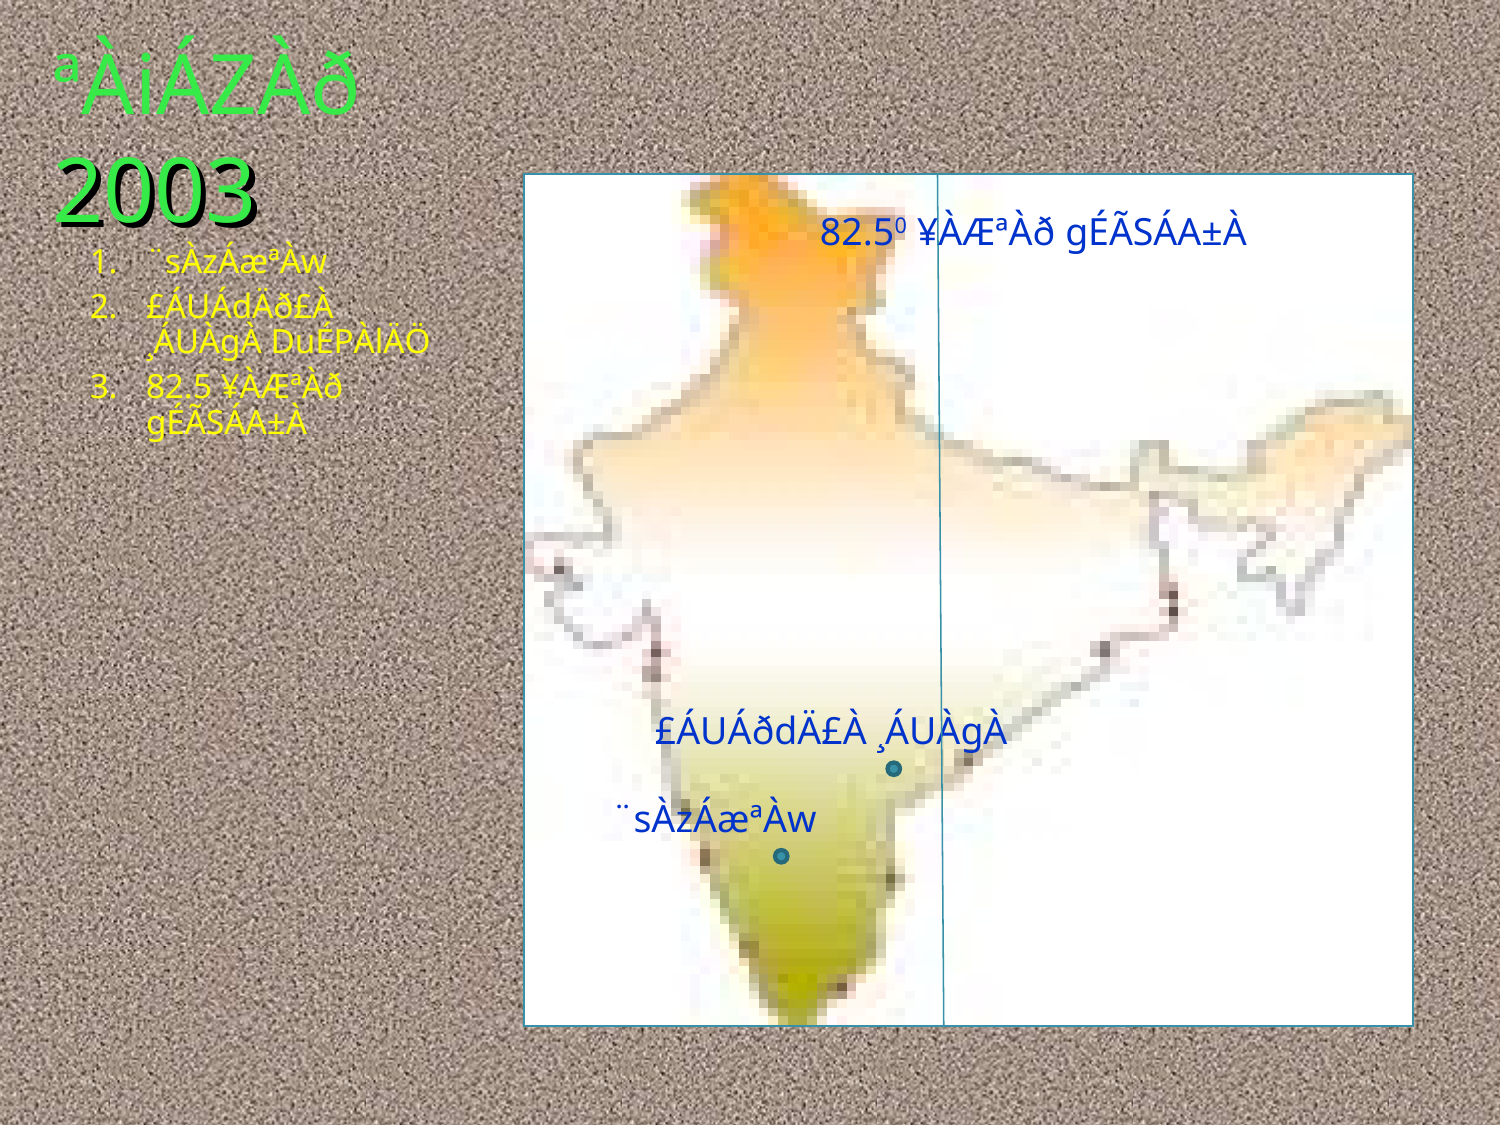

ªÀiÁZÀð 2003
82.50 ¥ÀÆªÀð gÉÃSÁA±À
¨sÀzÁæªÀw
£ÁUÁdÄð£À ¸ÁUÀgÀ DuÉPÀlÄÖ
82.5 ¥ÀÆªÀð gÉÃSÁA±À
£ÁUÁðdÄ£À ¸ÁUÀgÀ
¨sÀzÁæªÀw